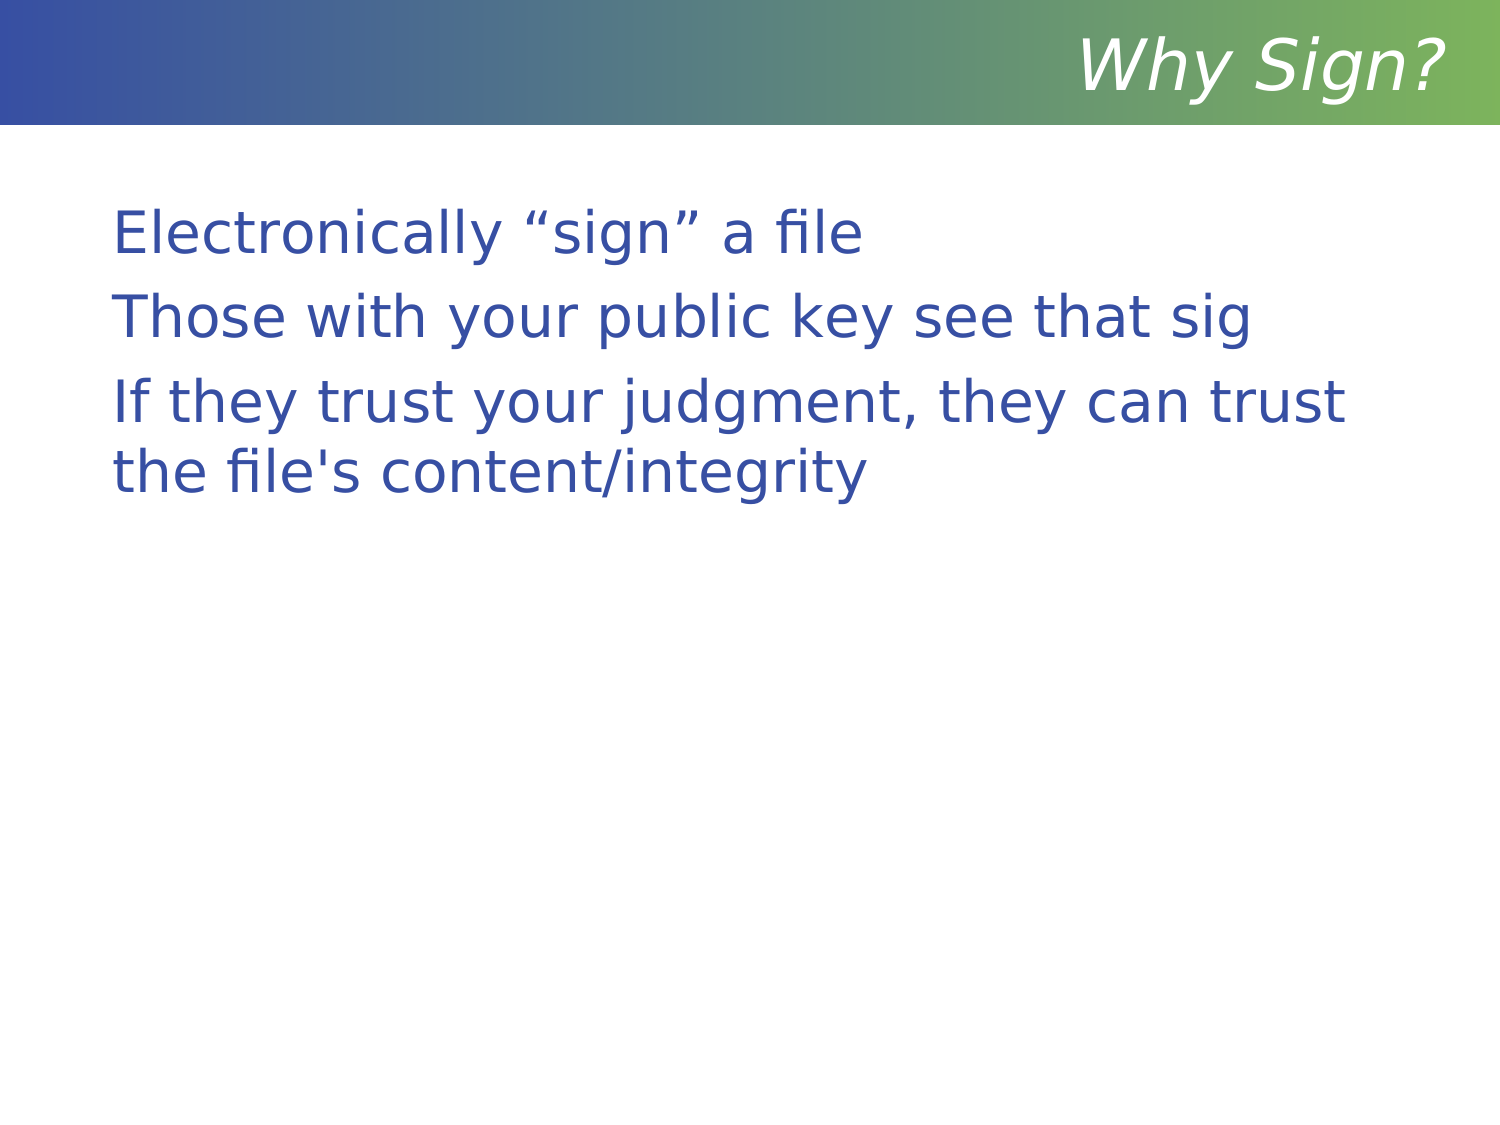

# Why Sign?
Electronically “sign” a file
Those with your public key see that sig
If they trust your judgment, they can trust the file's content/integrity